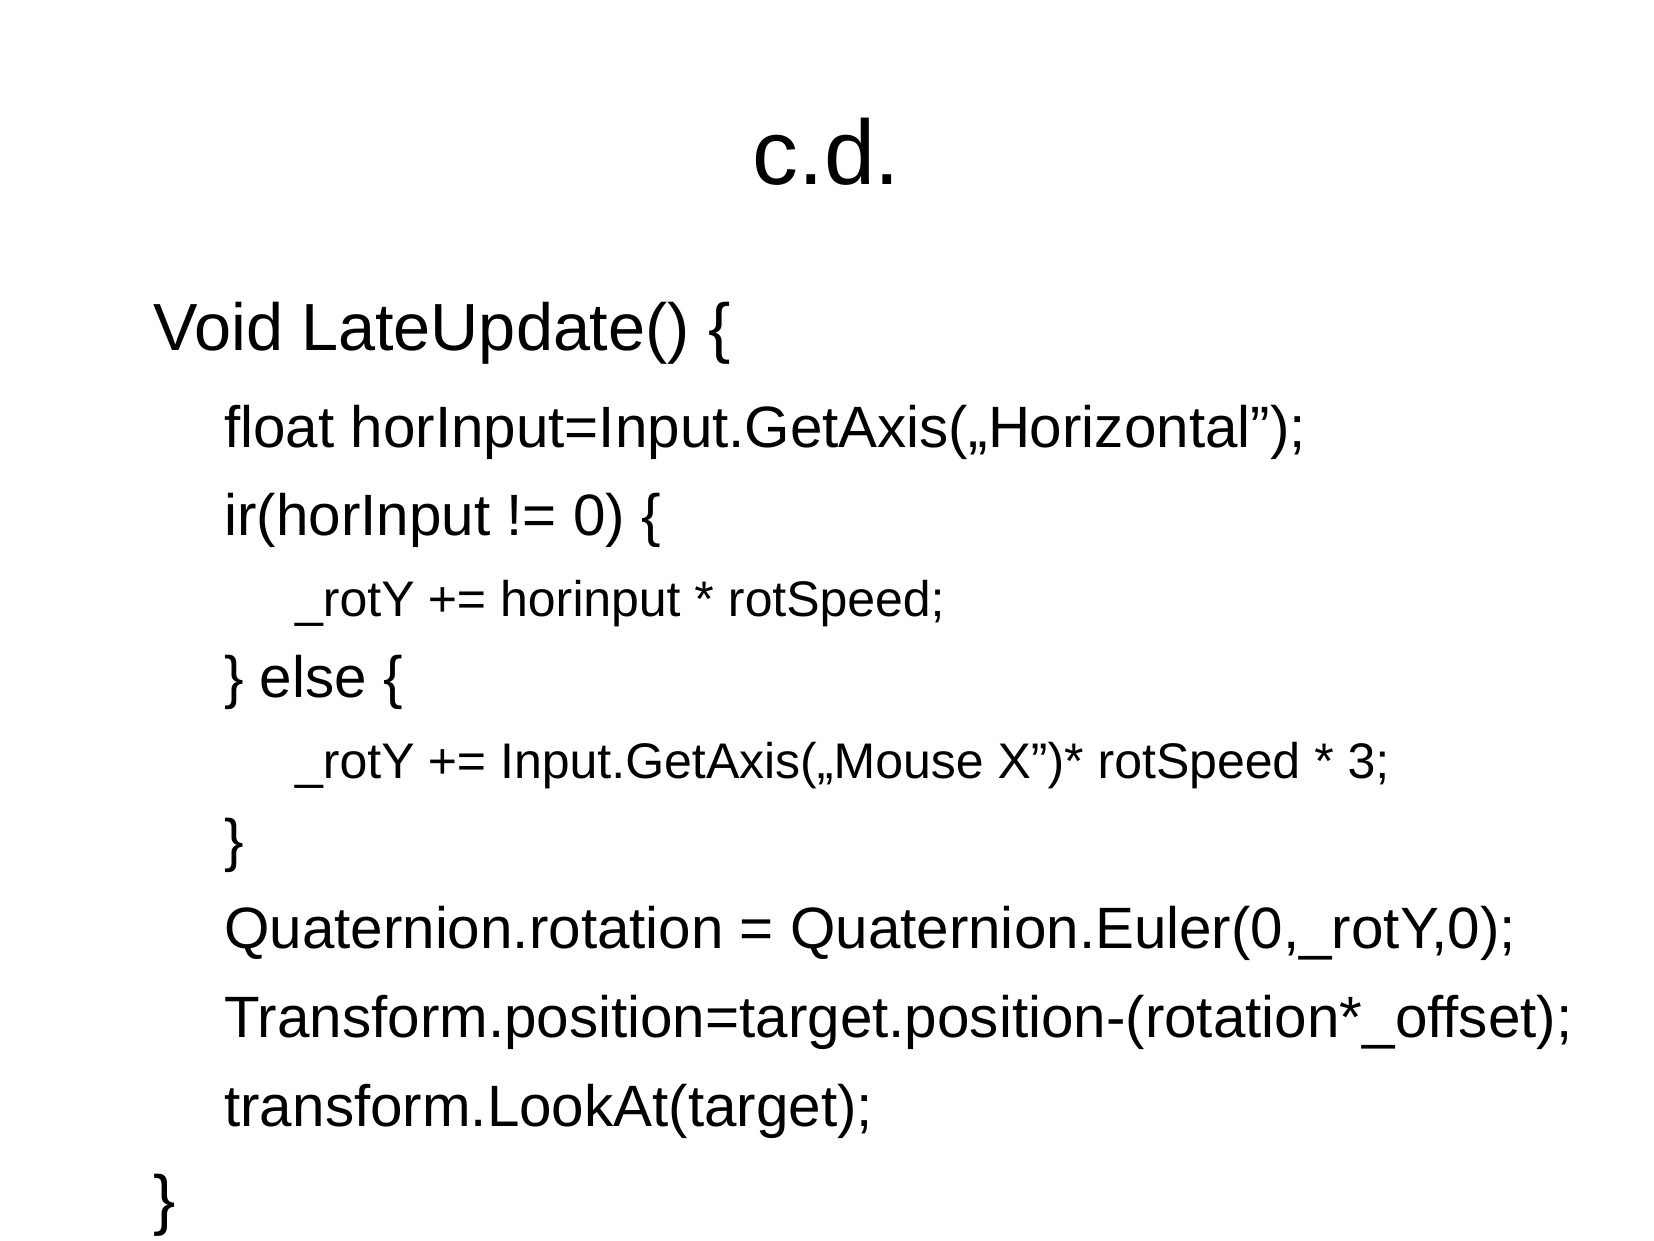

# c.d.
Void LateUpdate() {
float horInput=Input.GetAxis(„Horizontal”);
ir(horInput != 0) {
_rotY += horinput * rotSpeed;
} else {
_rotY += Input.GetAxis(„Mouse X”)* rotSpeed * 3;
}
Quaternion.rotation = Quaternion.Euler(0,_rotY,0);
Transform.position=target.position-(rotation*_offset);
transform.LookAt(target);
}